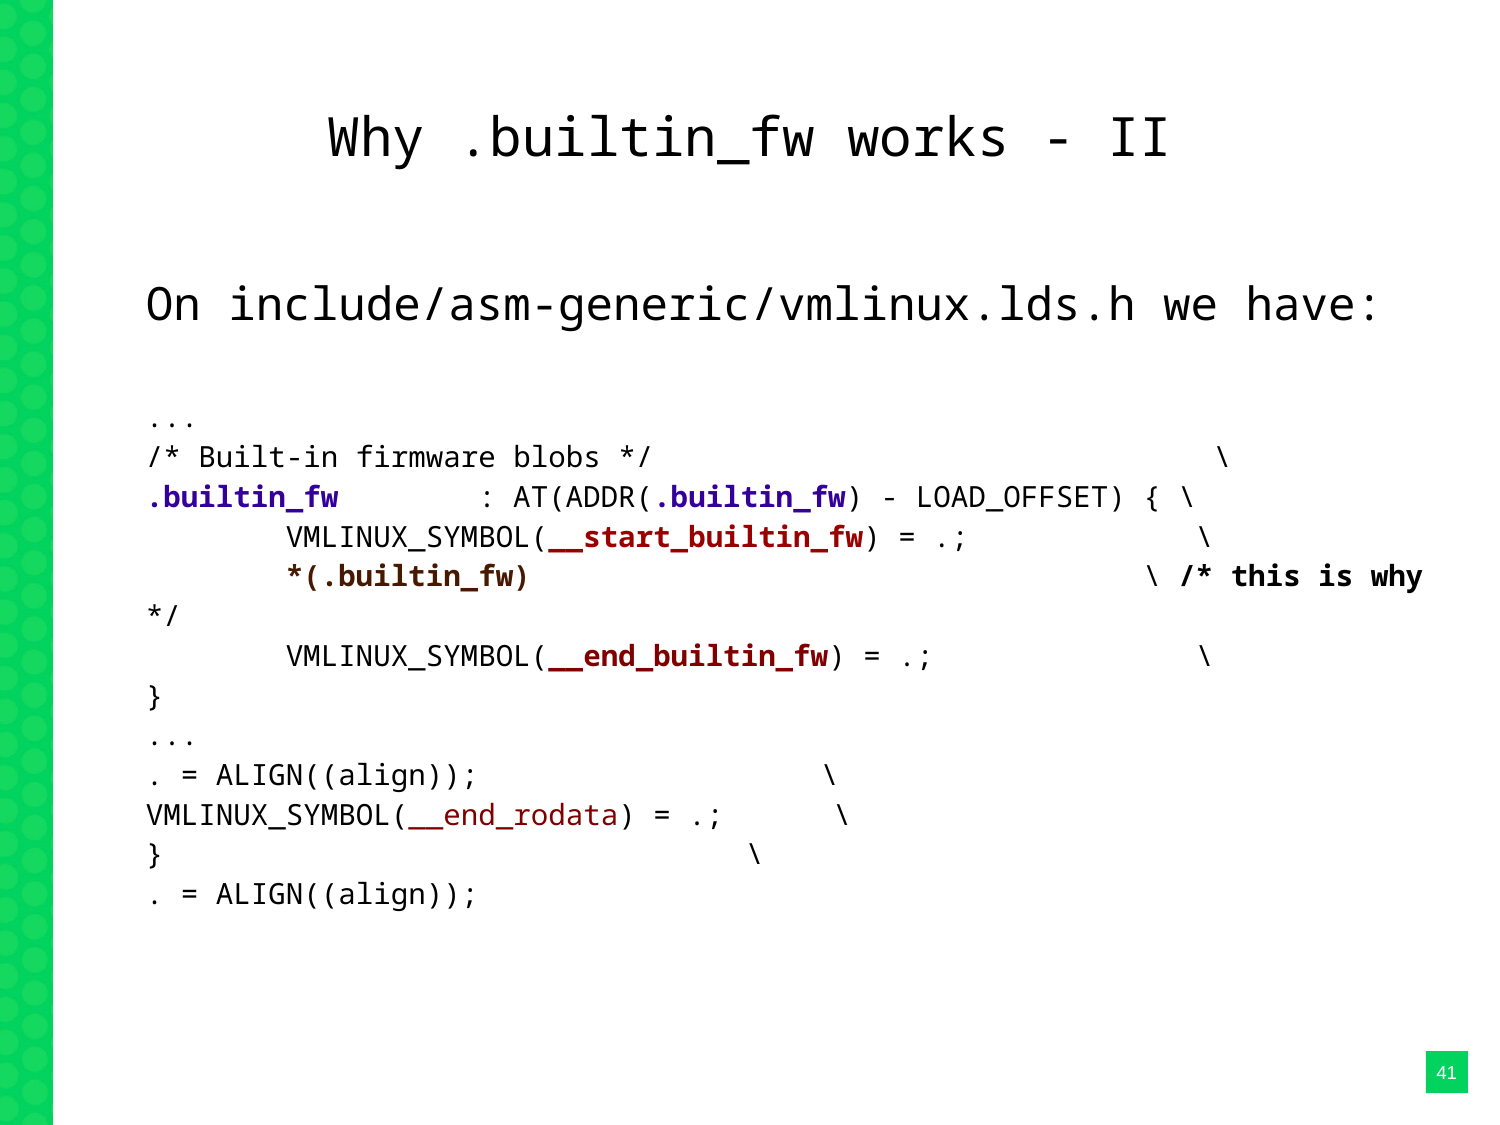

# Why .builtin_fw works - II
On include/asm-generic/vmlinux.lds.h we have:
...
/* Built-in firmware blobs */ \
.builtin_fw : AT(ADDR(.builtin_fw) - LOAD_OFFSET) { \
 VMLINUX_SYMBOL(__start_builtin_fw) = .; \
 *(.builtin_fw) \ /* this is why */
 VMLINUX_SYMBOL(__end_builtin_fw) = .; \
}
...
. = ALIGN((align));					\
VMLINUX_SYMBOL(__end_rodata) = .;	 \
}								\
. = ALIGN((align));